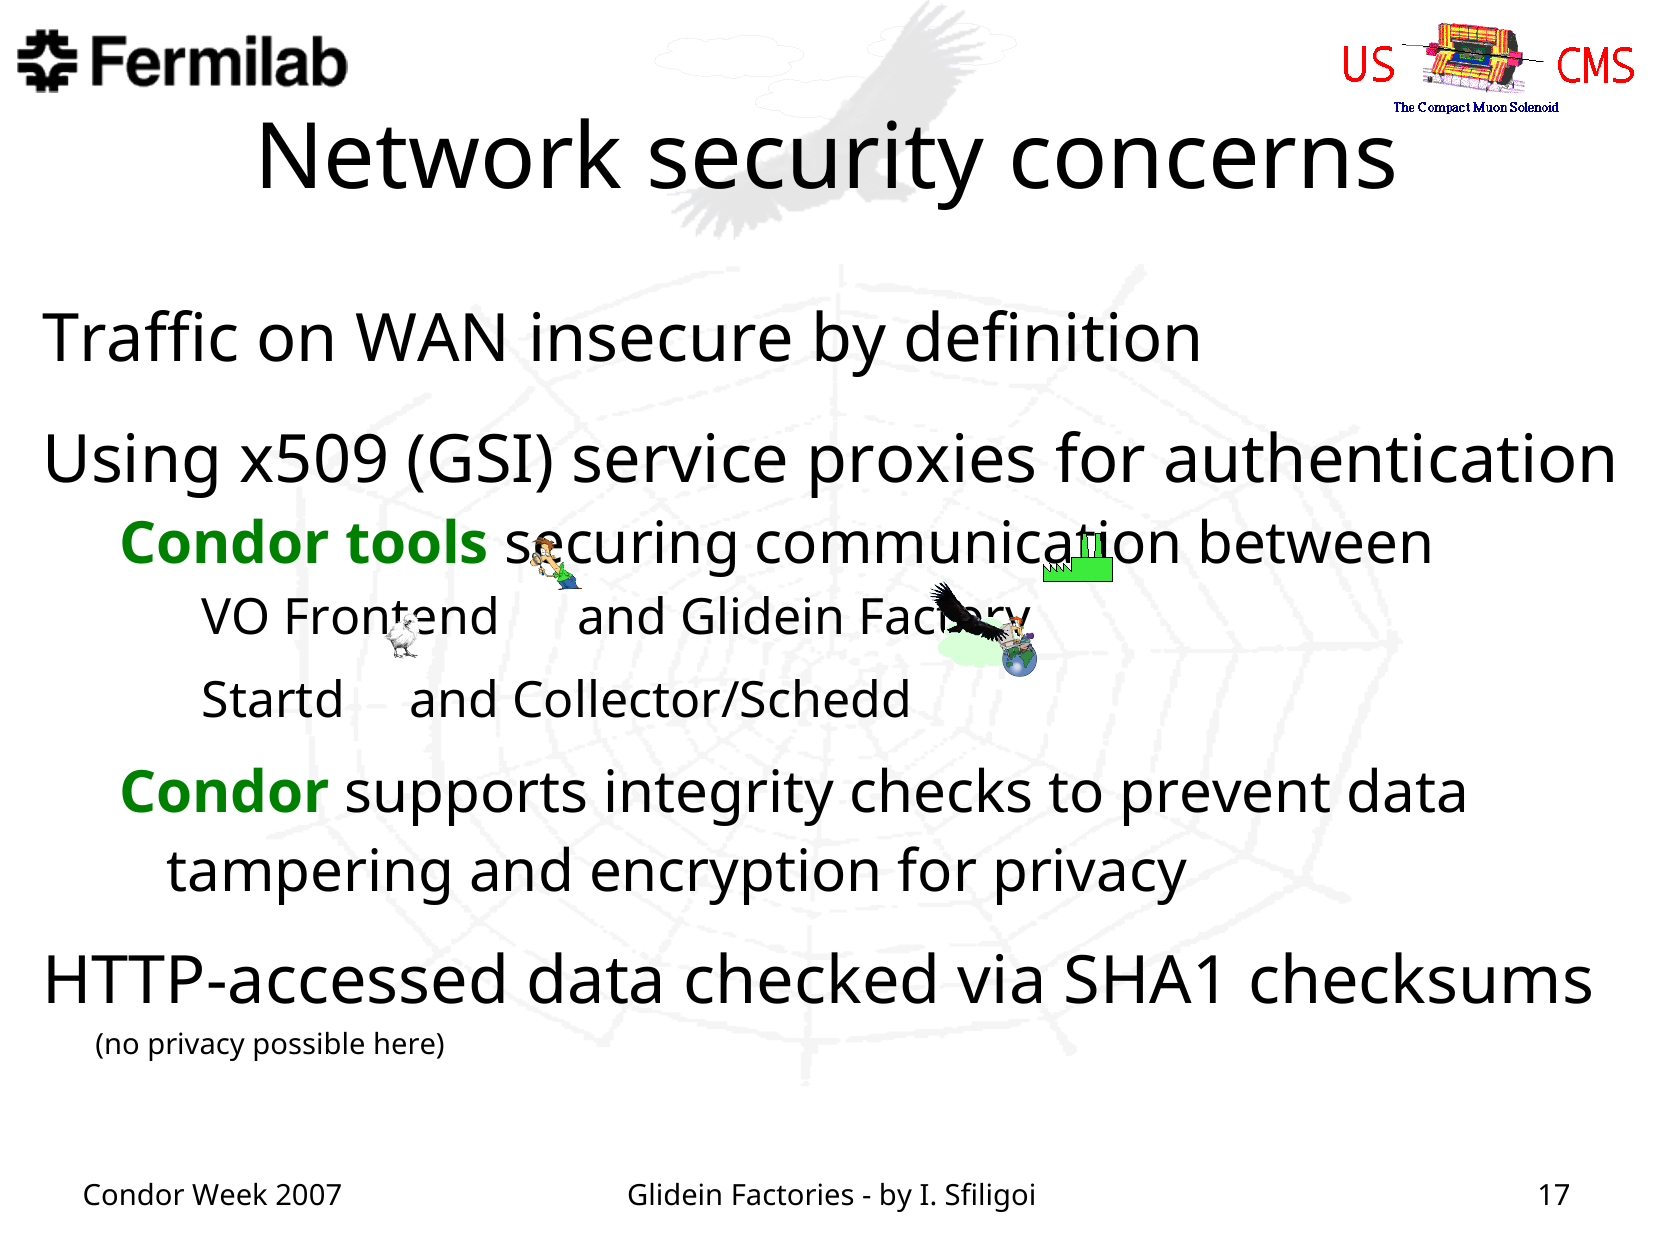

# Network security concerns
Traffic on WAN insecure by definition
Using x509 (GSI) service proxies for authentication
Condor tools securing communication between
VO Frontend and Glidein Factory
Startd and Collector/Schedd
Condor supports integrity checks to prevent data tampering and encryption for privacy
HTTP-accessed data checked via SHA1 checksums
(no privacy possible here)
Condor Week 2007
Glidein Factories - by I. Sfiligoi
17